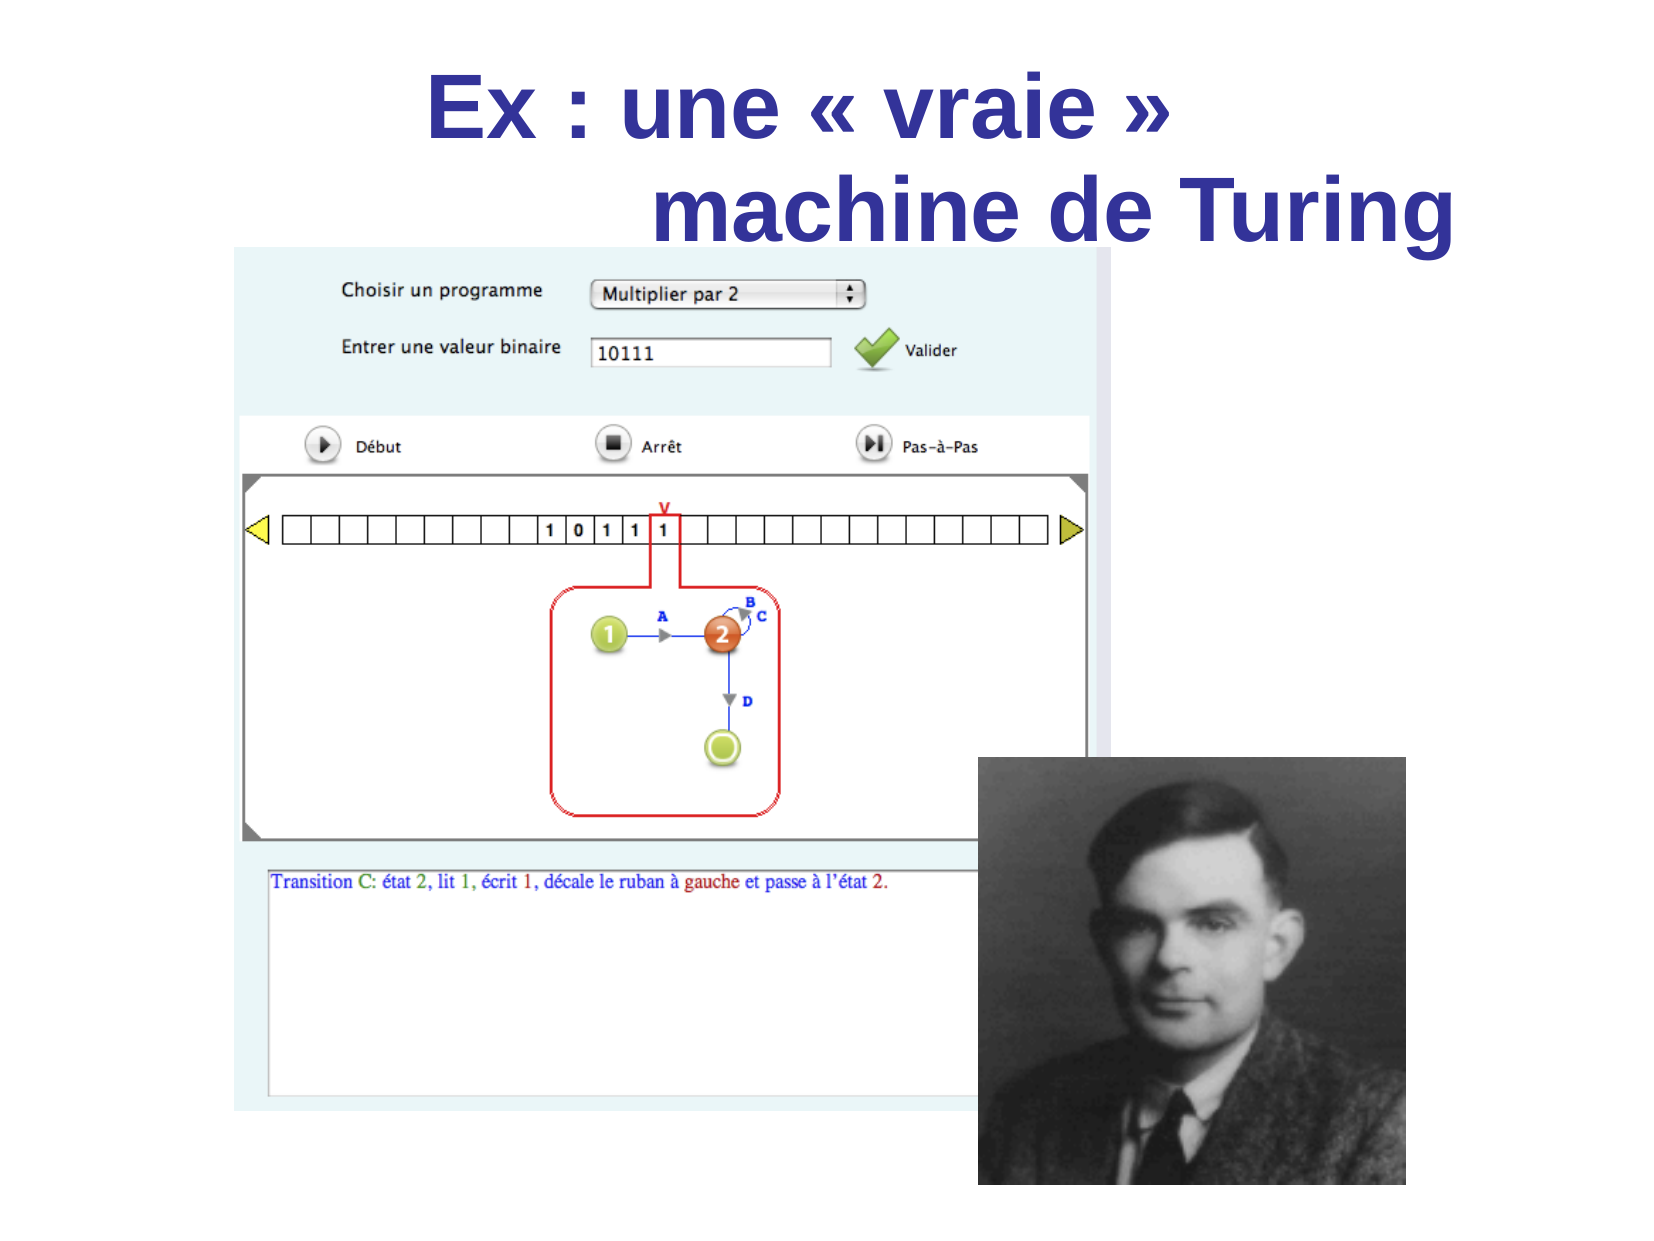

# Ex : une « vraie » machine de Turing